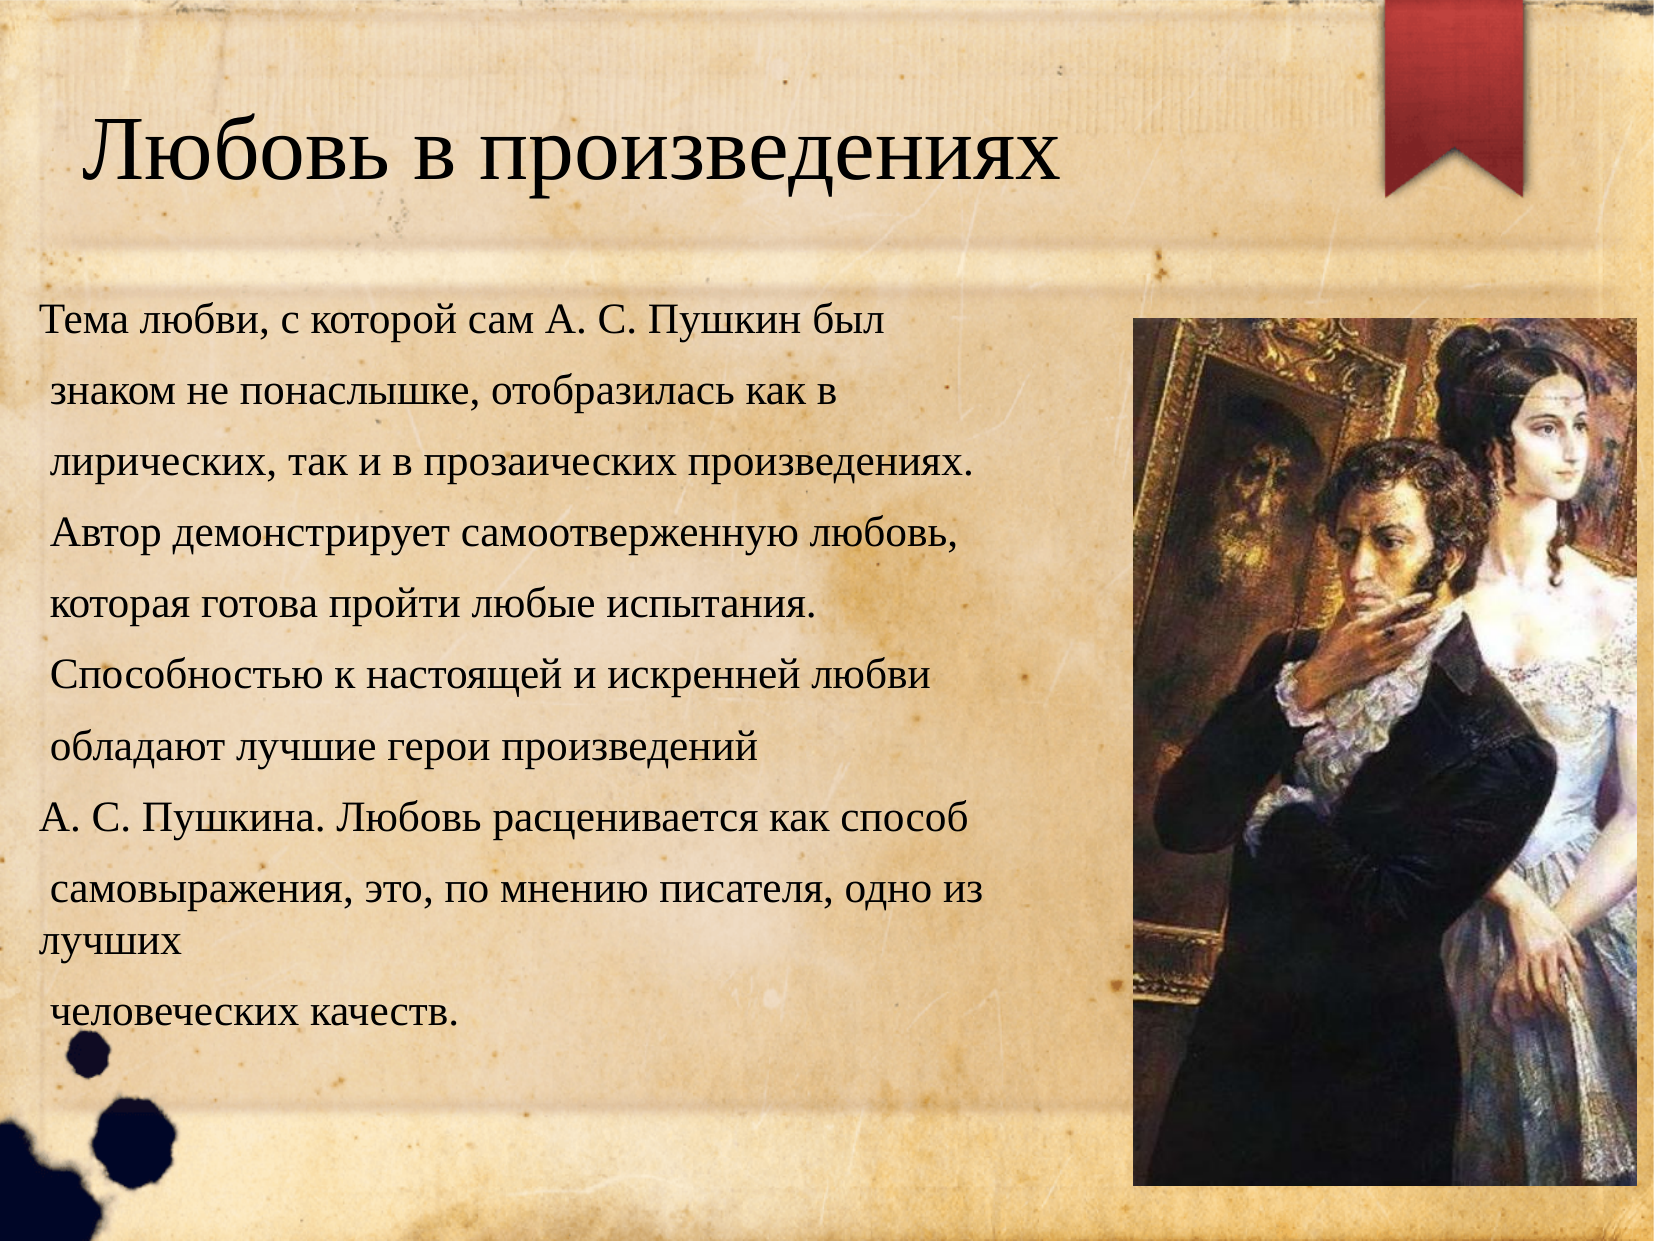

# Любовь в произведениях
Тема любви, с которой сам А. С. Пушкин был
 знаком не понаслышке, отобразилась как в
 лирических, так и в прозаических произведениях.
 Автор демонстрирует самоотверженную любовь,
 которая готова пройти любые испытания.
 Способностью к настоящей и искренней любви
 обладают лучшие герои произведений
А. С. Пушкина. Любовь расценивается как способ
 самовыражения, это, по мнению писателя, одно из лучших
 человеческих качеств.